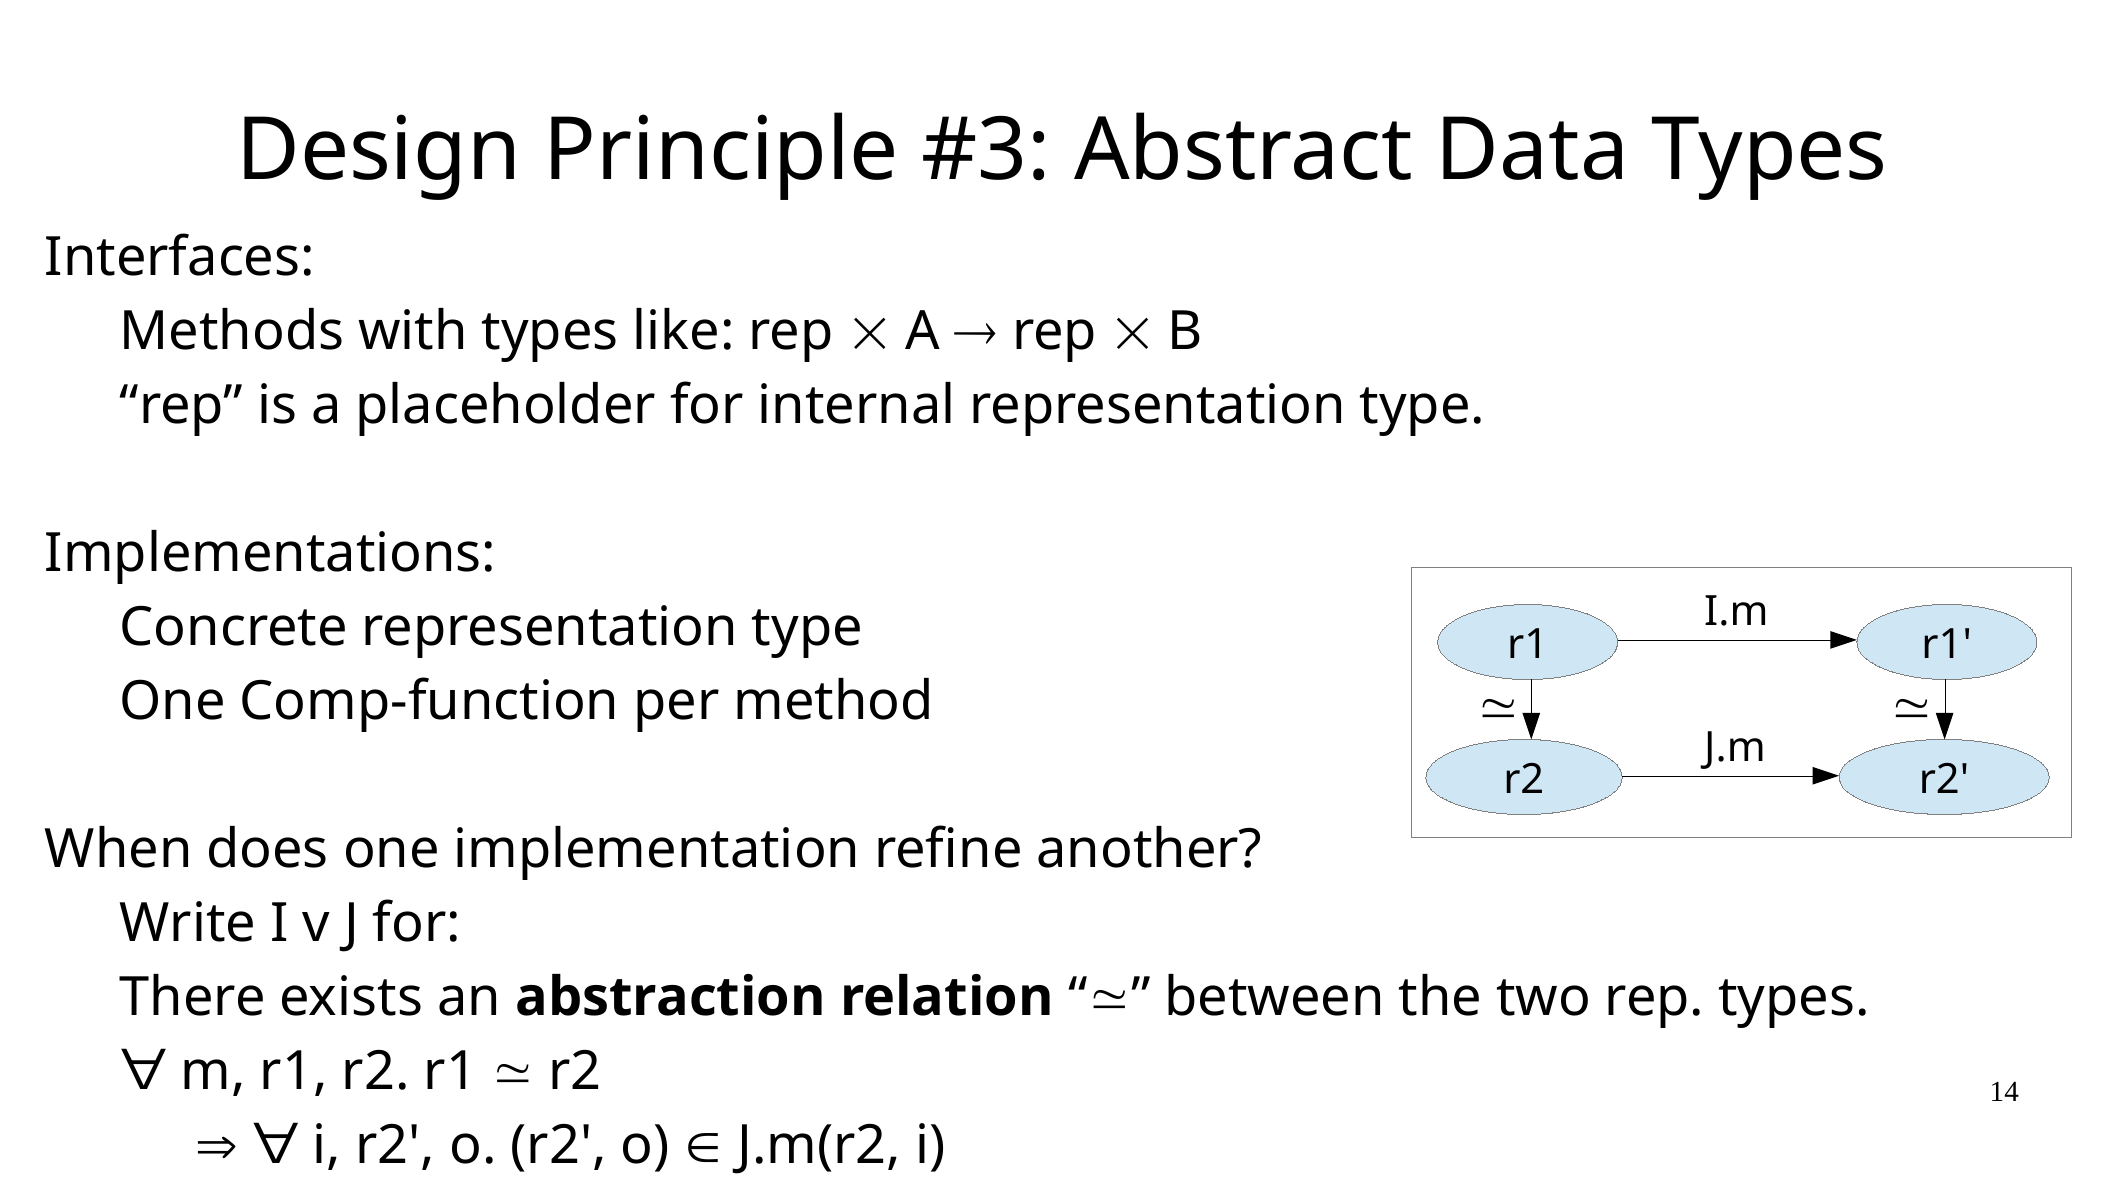

# Design Principle #3: Abstract Data Types
Interfaces:
	Methods with types like: rep × A  rep × B
	“rep” is a placeholder for internal representation type.
Implementations:
	Concrete representation type
	One Comp-function per method
When does one implementation refine another?
	Write I v J for:
	There exists an abstraction relation “≃” between the two rep. types.
	∀ m, r1, r2. r1 ≃ r2
		⇒ ∀ i, r2', o. (r2', o) ∈ J.m(r2, i)
		⇒ ∃ r1'. (r1', o) ∈ I.m(r, i) ∧ r1' ≃ r2'
I.m
r1'
r1
≃
≃
J.m
r2'
r2
14